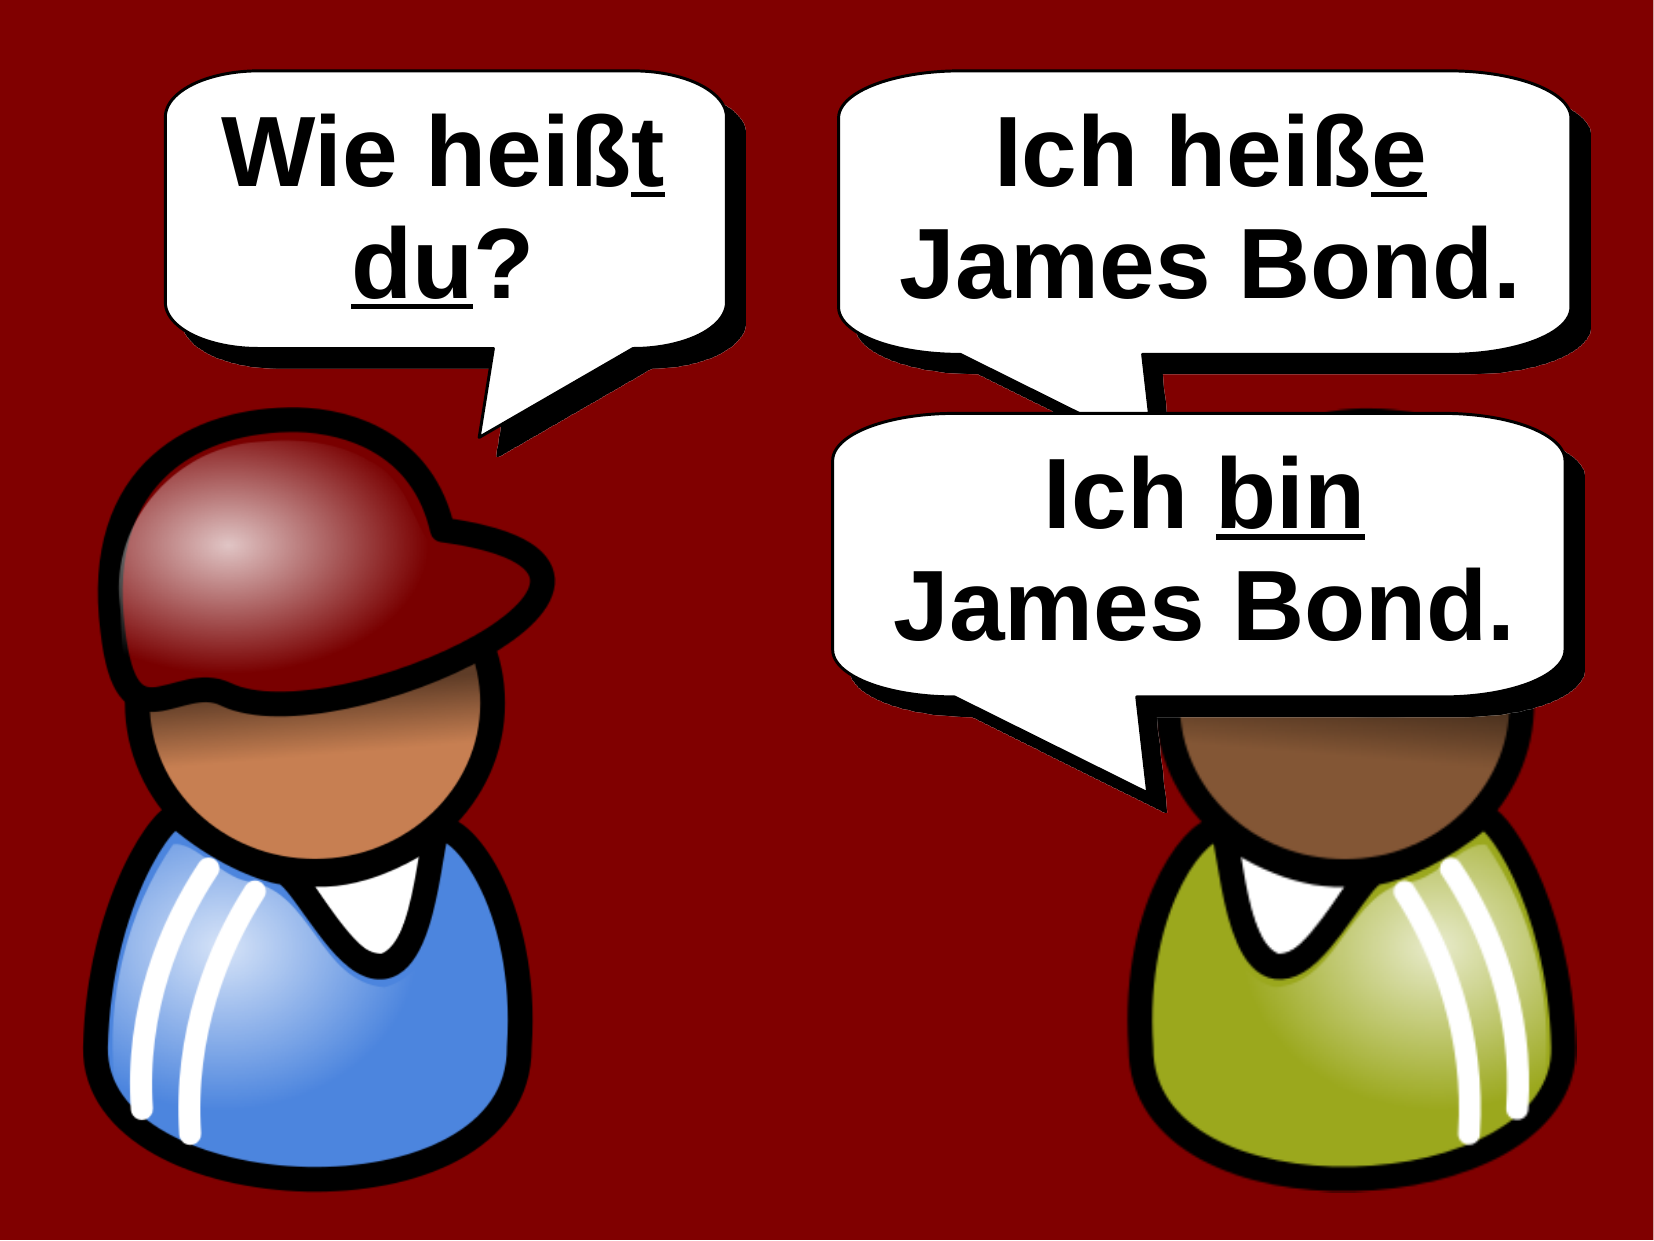

Wie heißt
du?
Ich heiße
James Bond.
Ich bin
James Bond.